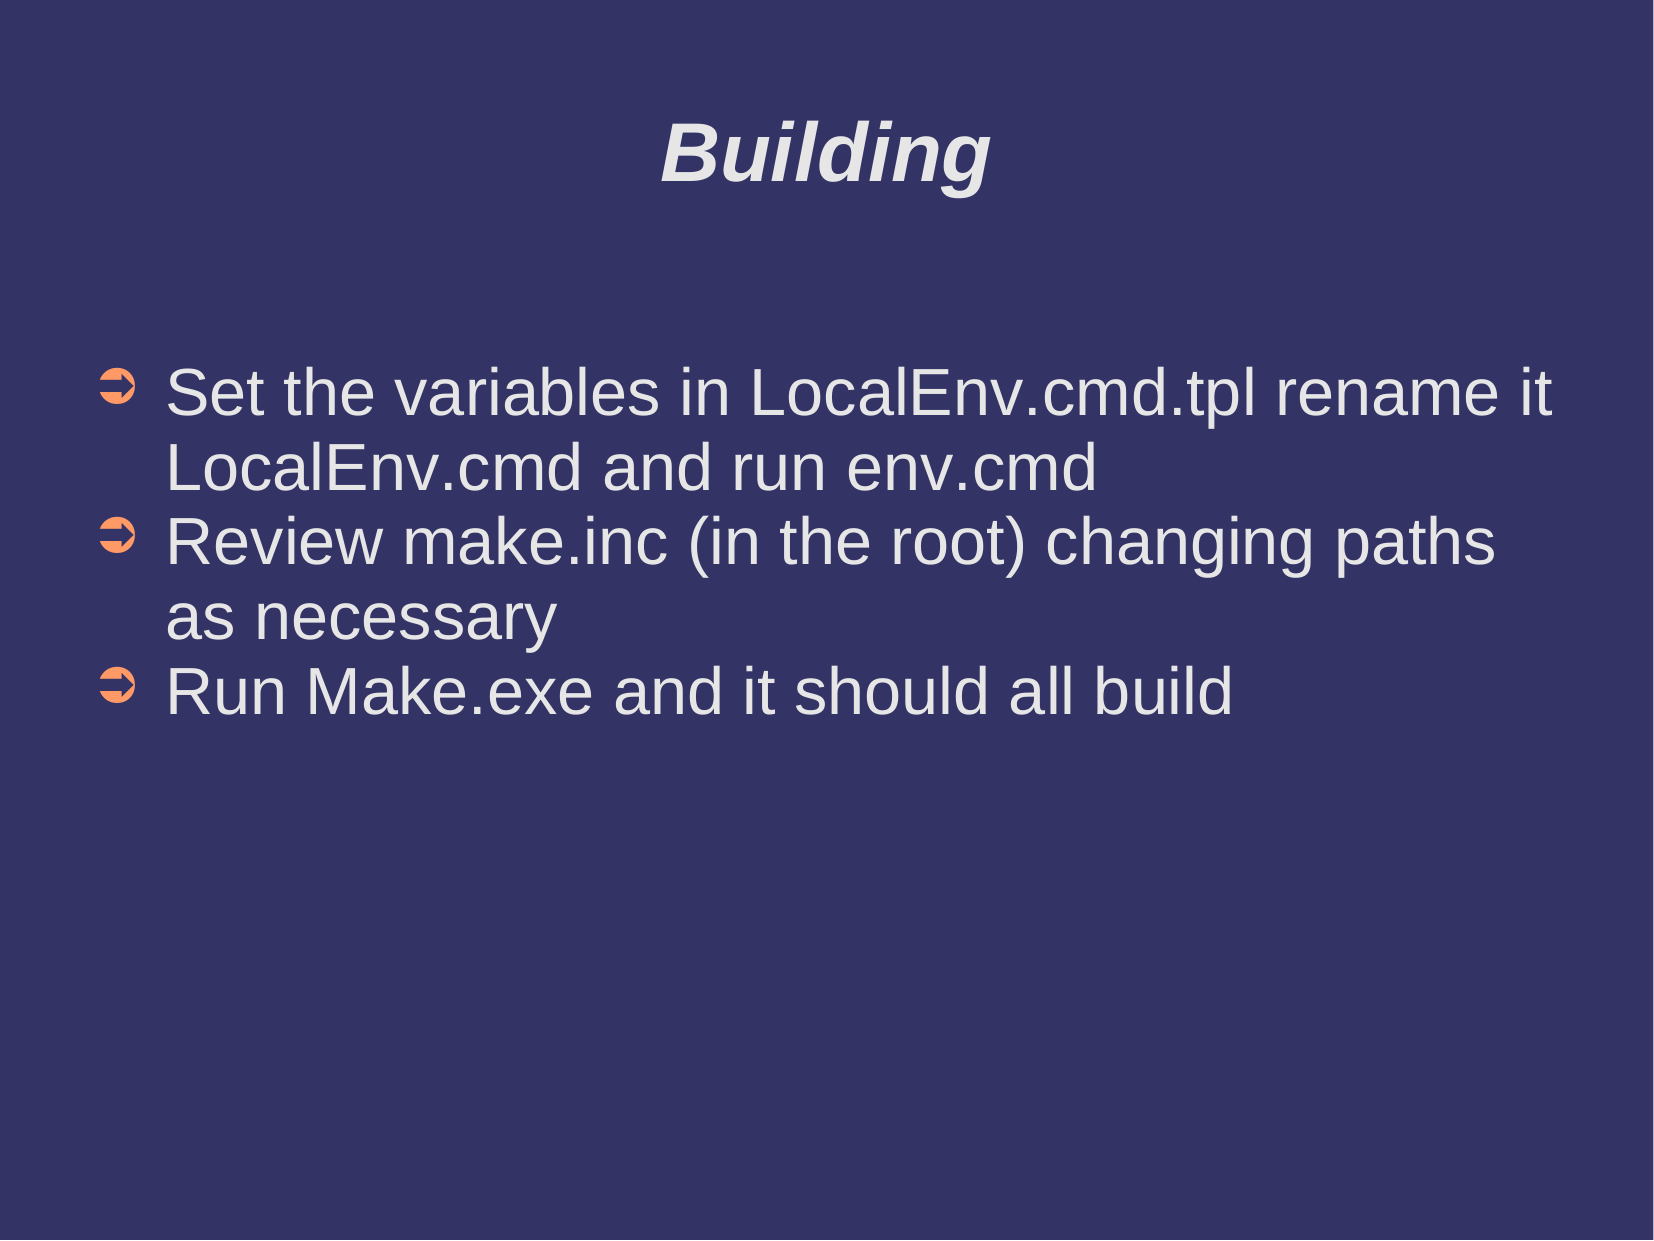

# Building
Set the variables in LocalEnv.cmd.tpl rename it LocalEnv.cmd and run env.cmd
Review make.inc (in the root) changing paths as necessary
Run Make.exe and it should all build